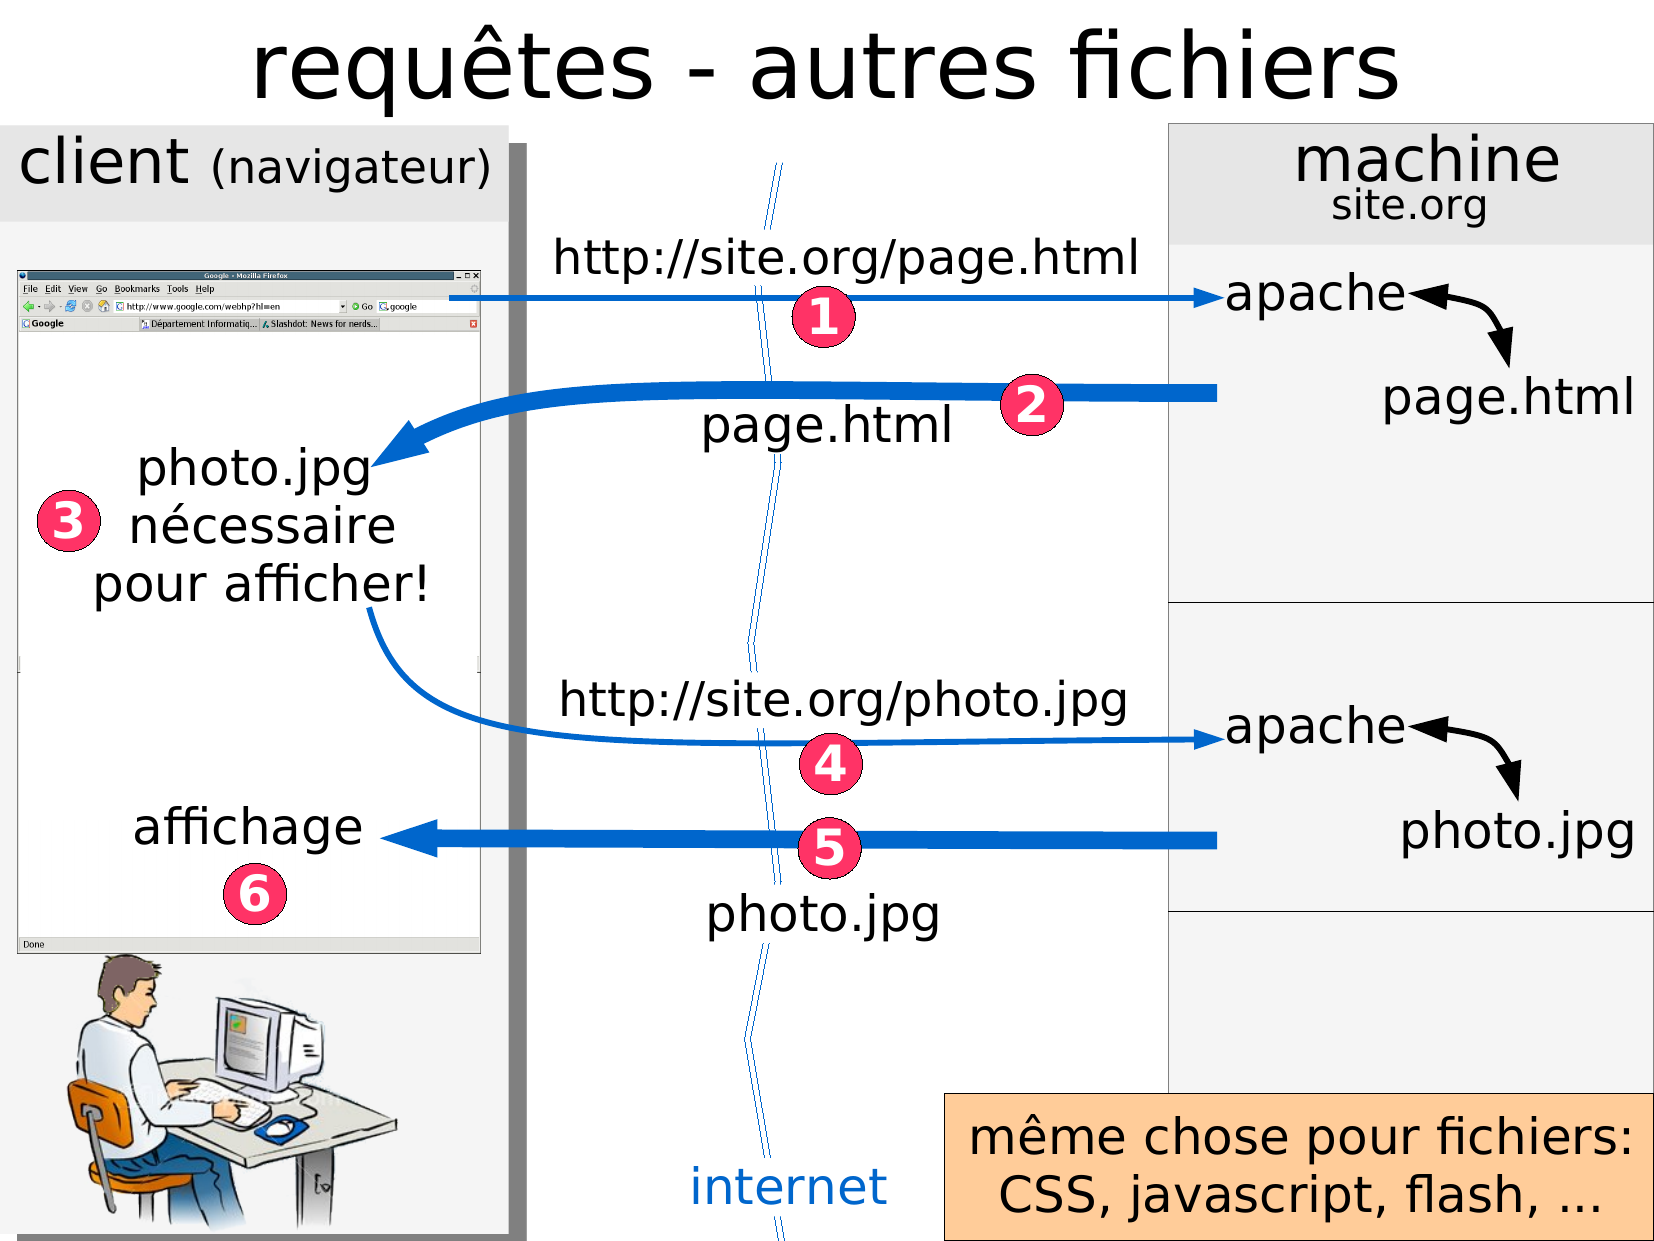

# requêtes - autres fichiers
machine
client (navigateur)
site.org
http://site.org/page.html
apache
1
page.html
2
page.html
photo.jpg
nécessaire
pour afficher!
3
http://site.org/photo.jpg
apache
4
affichage
photo.jpg
5
6
photo.jpg
même chose pour fichiers:
CSS, javascript, flash, ...
internet